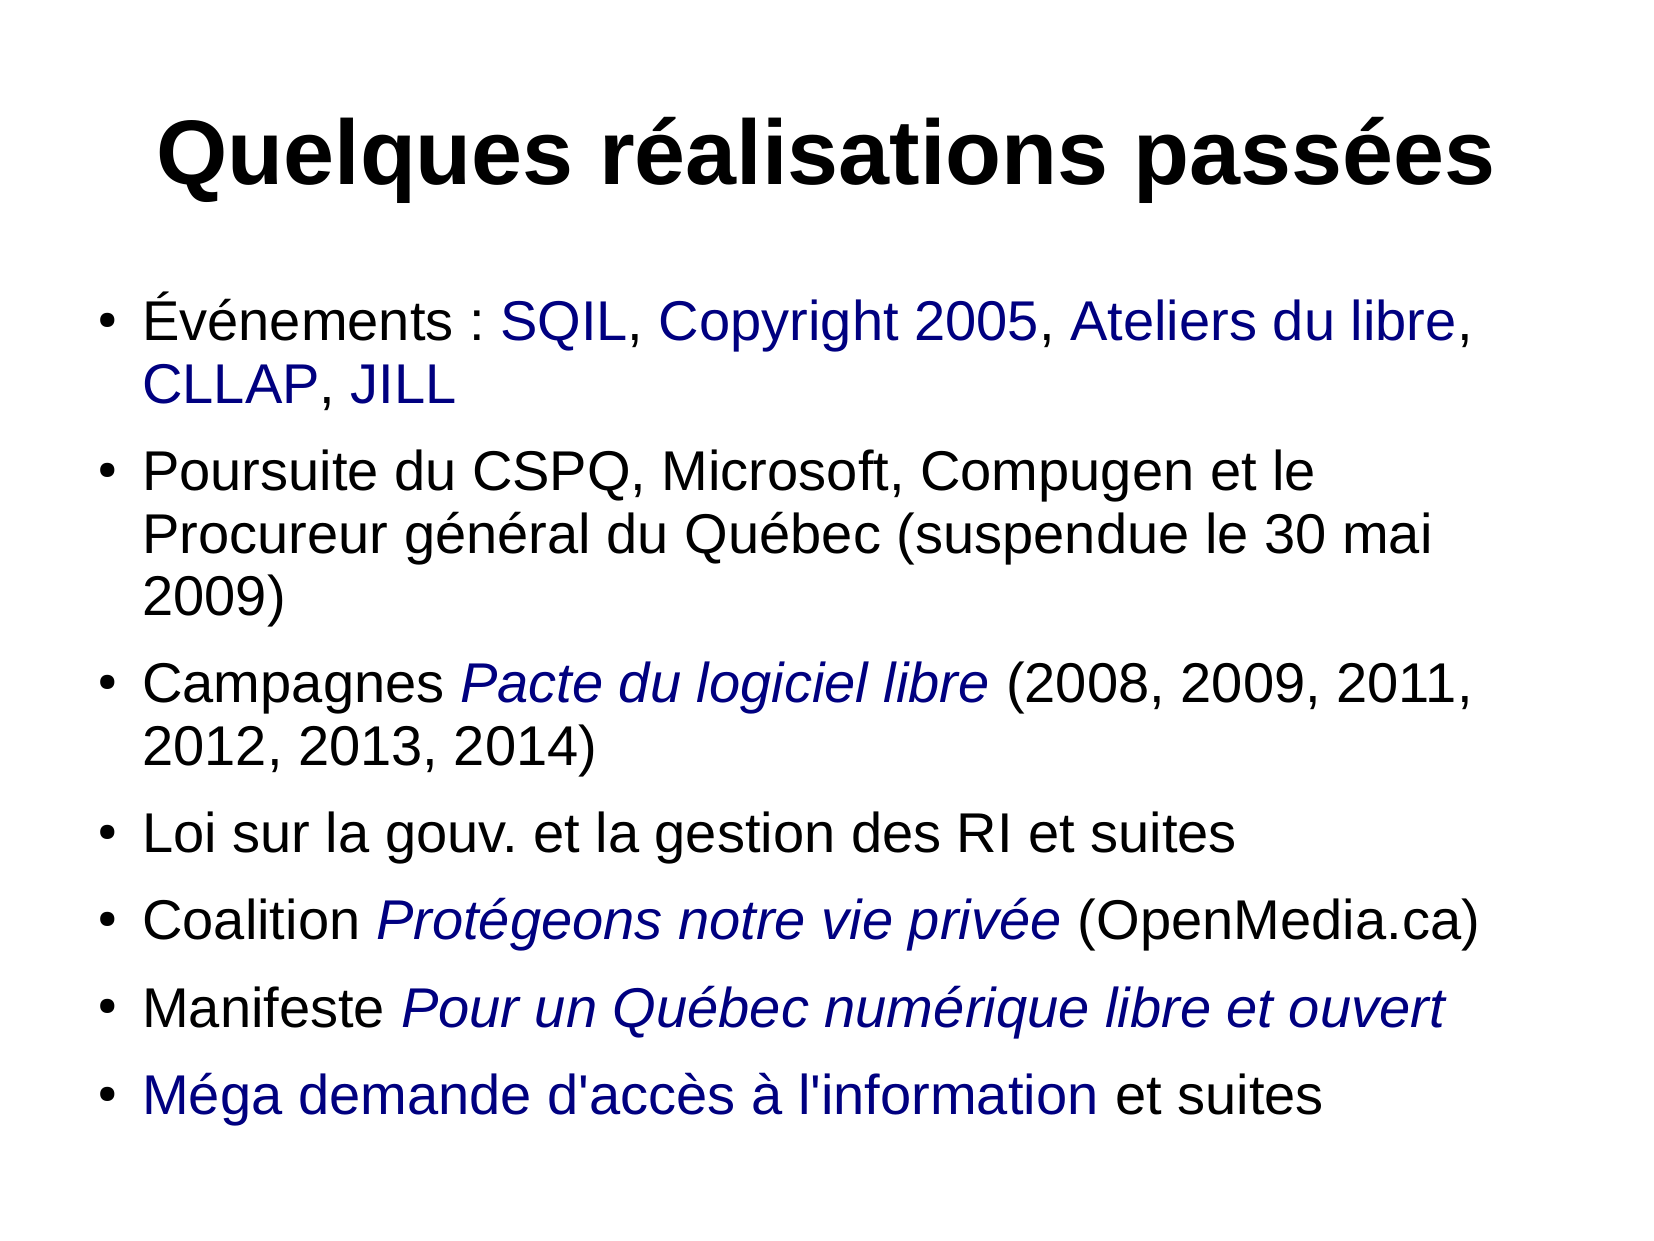

# Quelques réalisations passées
Événements : SQIL, Copyright 2005, Ateliers du libre, CLLAP, JILL
Poursuite du CSPQ, Microsoft, Compugen et le Procureur général du Québec (suspendue le 30 mai 2009)
Campagnes Pacte du logiciel libre (2008, 2009, 2011, 2012, 2013, 2014)
Loi sur la gouv. et la gestion des RI et suites
Coalition Protégeons notre vie privée (OpenMedia.ca)
Manifeste Pour un Québec numérique libre et ouvert
Méga demande d'accès à l'information et suites